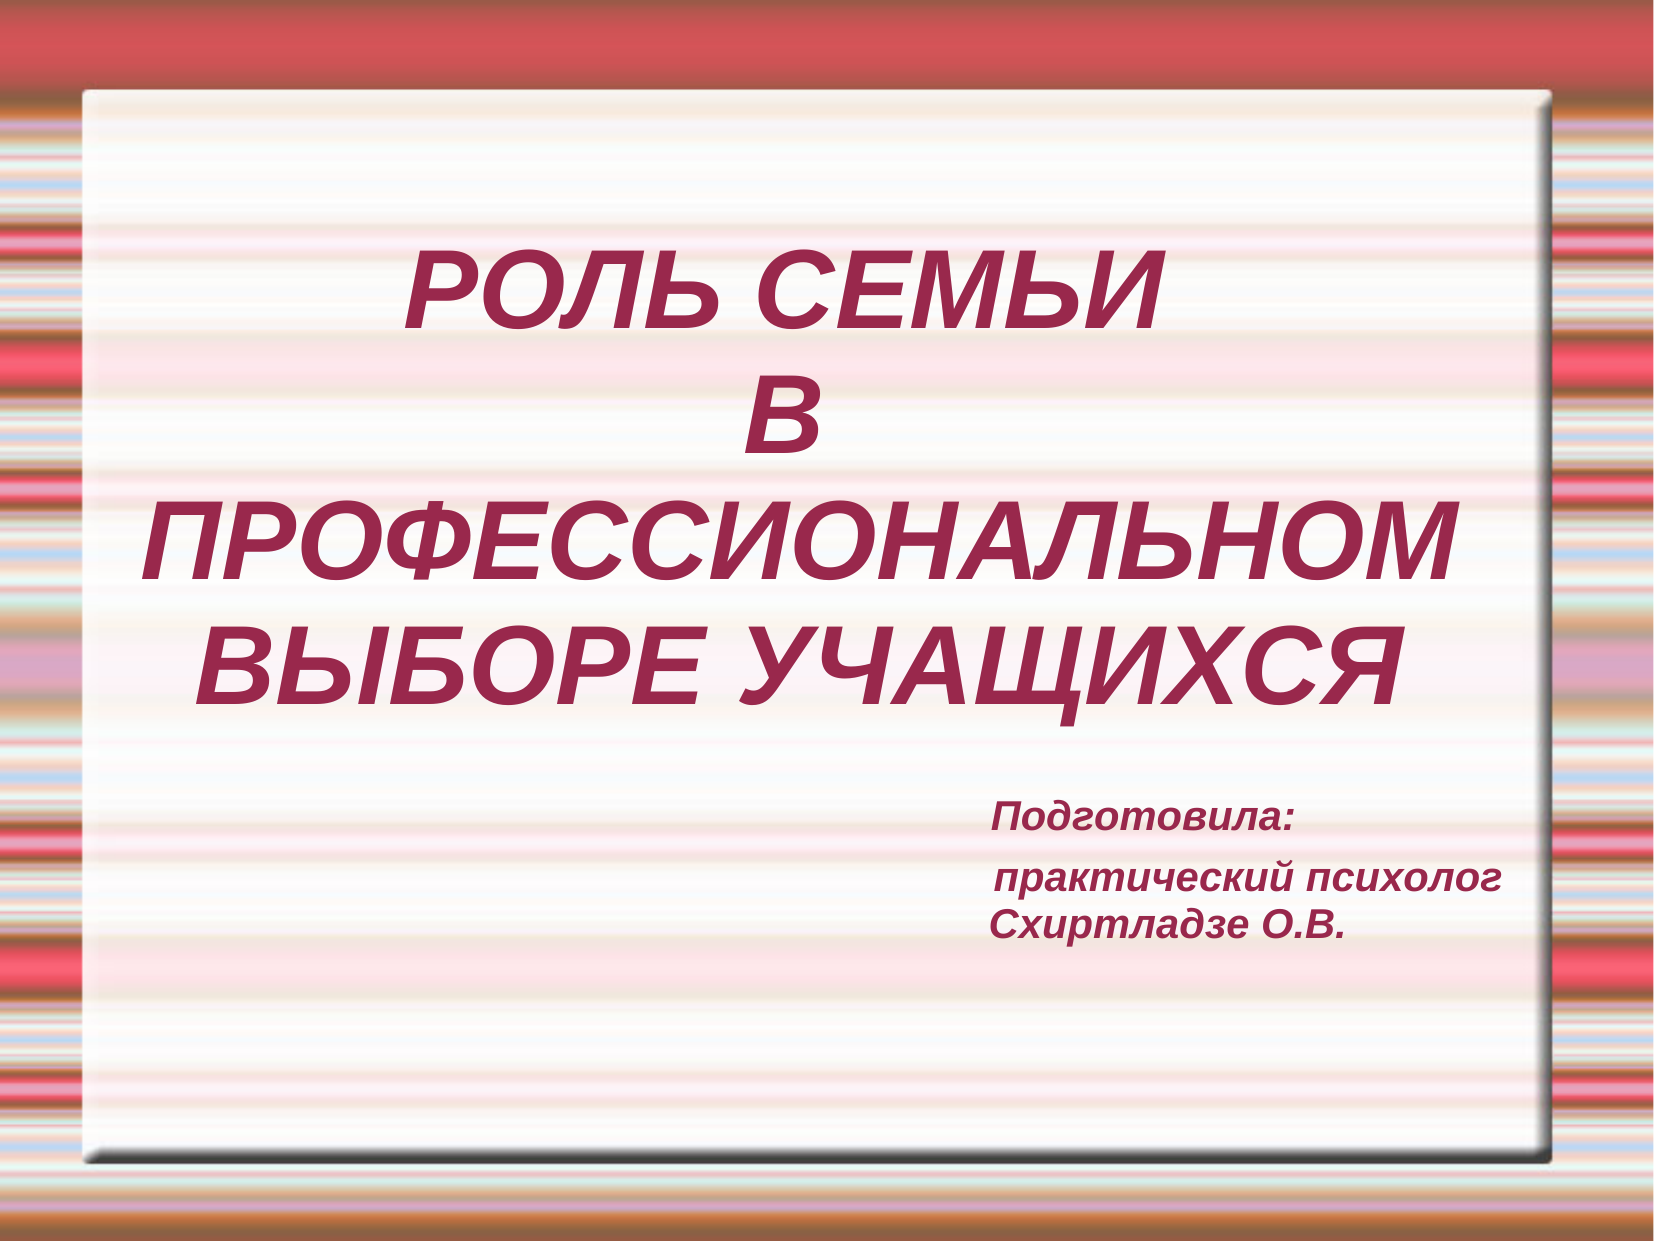

# РОЛЬ СЕМЬИ В ПРОФЕССИОНАЛЬНОМ ВЫБОРЕ УЧАЩИХСЯ Подготовила: практический психолог Схиртладзе О.В.